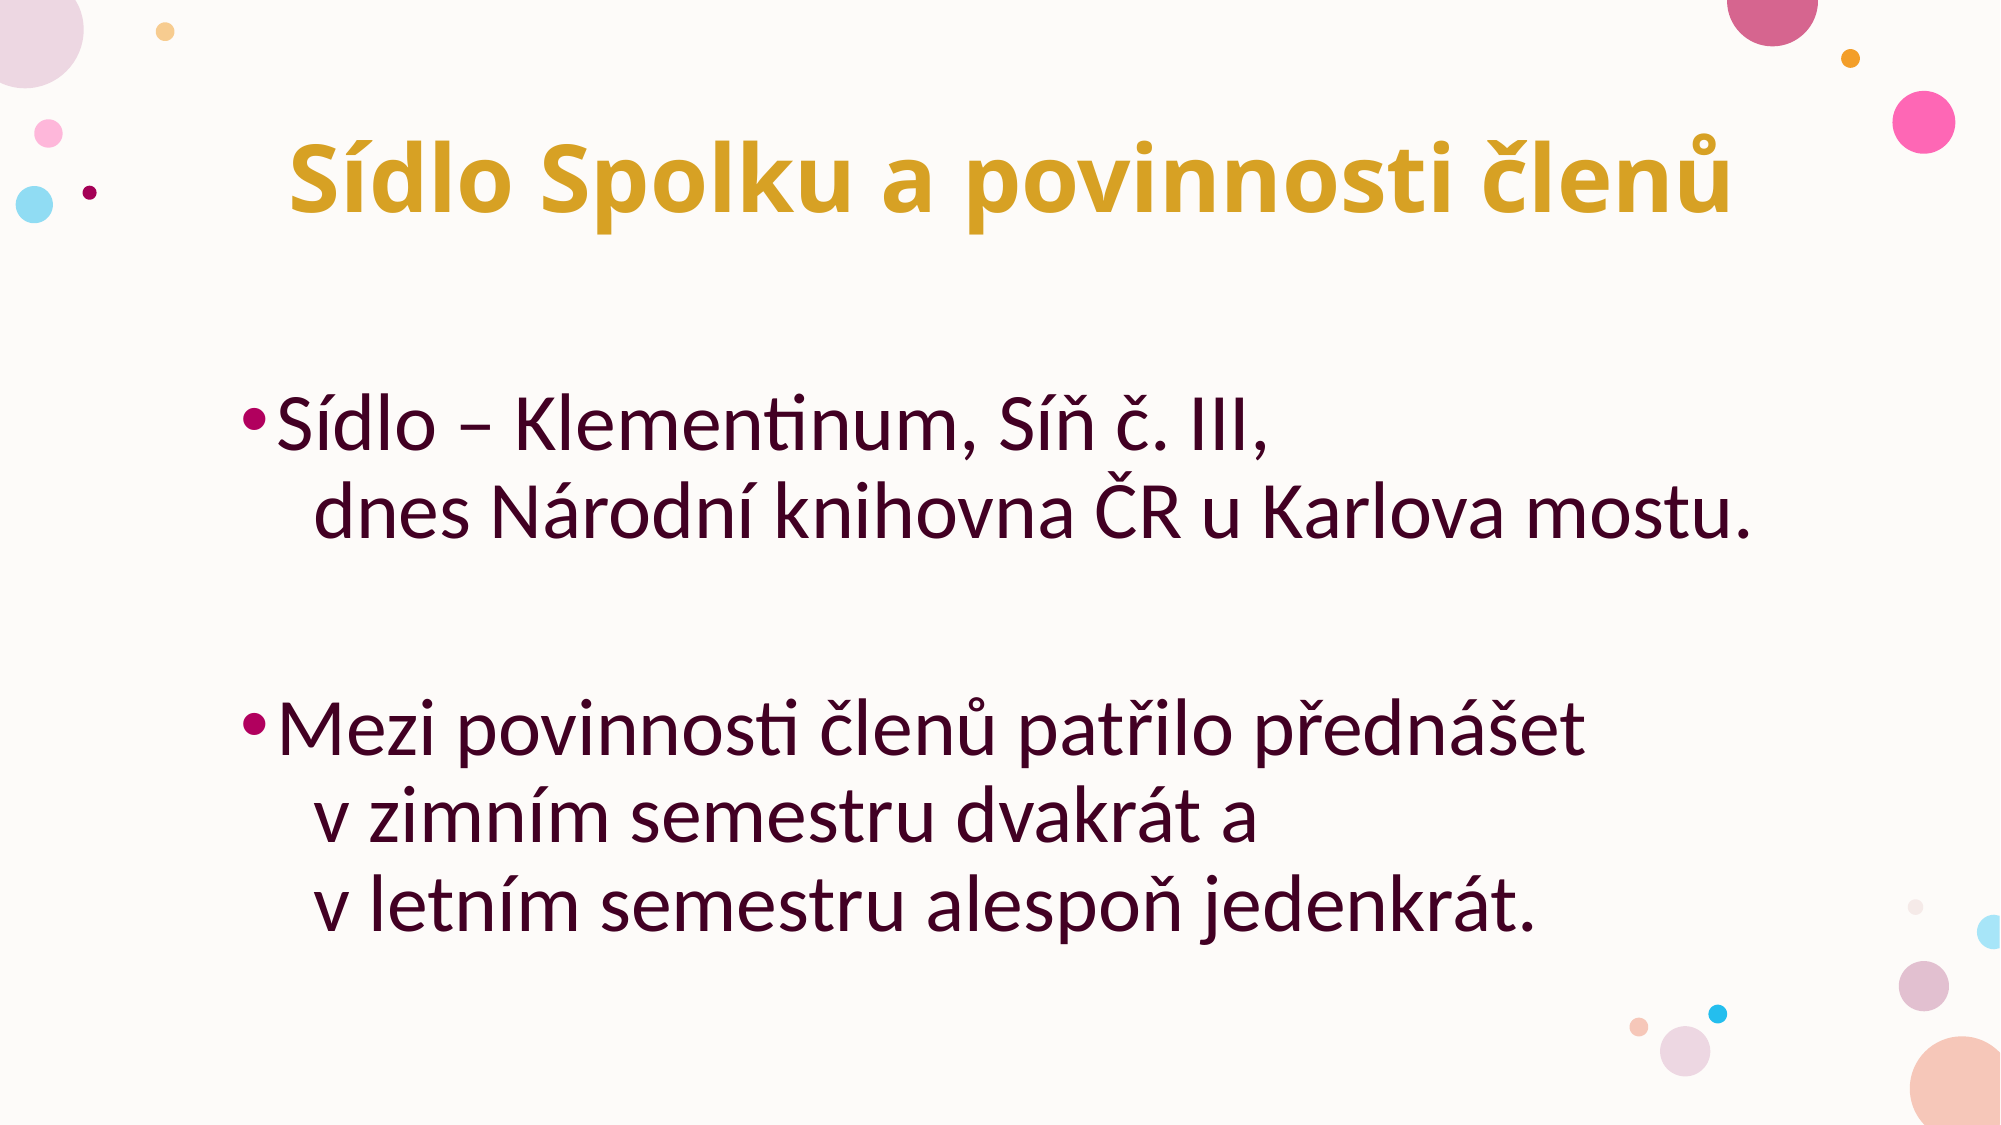

# Sídlo Spolku a povinnosti členů
Sídlo – Klementinum, Síň č. III,
dnes Národní knihovna ČR u Karlova mostu.
Mezi povinnosti členů patřilo přednášet
v zimním semestru dvakrát a
v letním semestru alespoň jedenkrát.